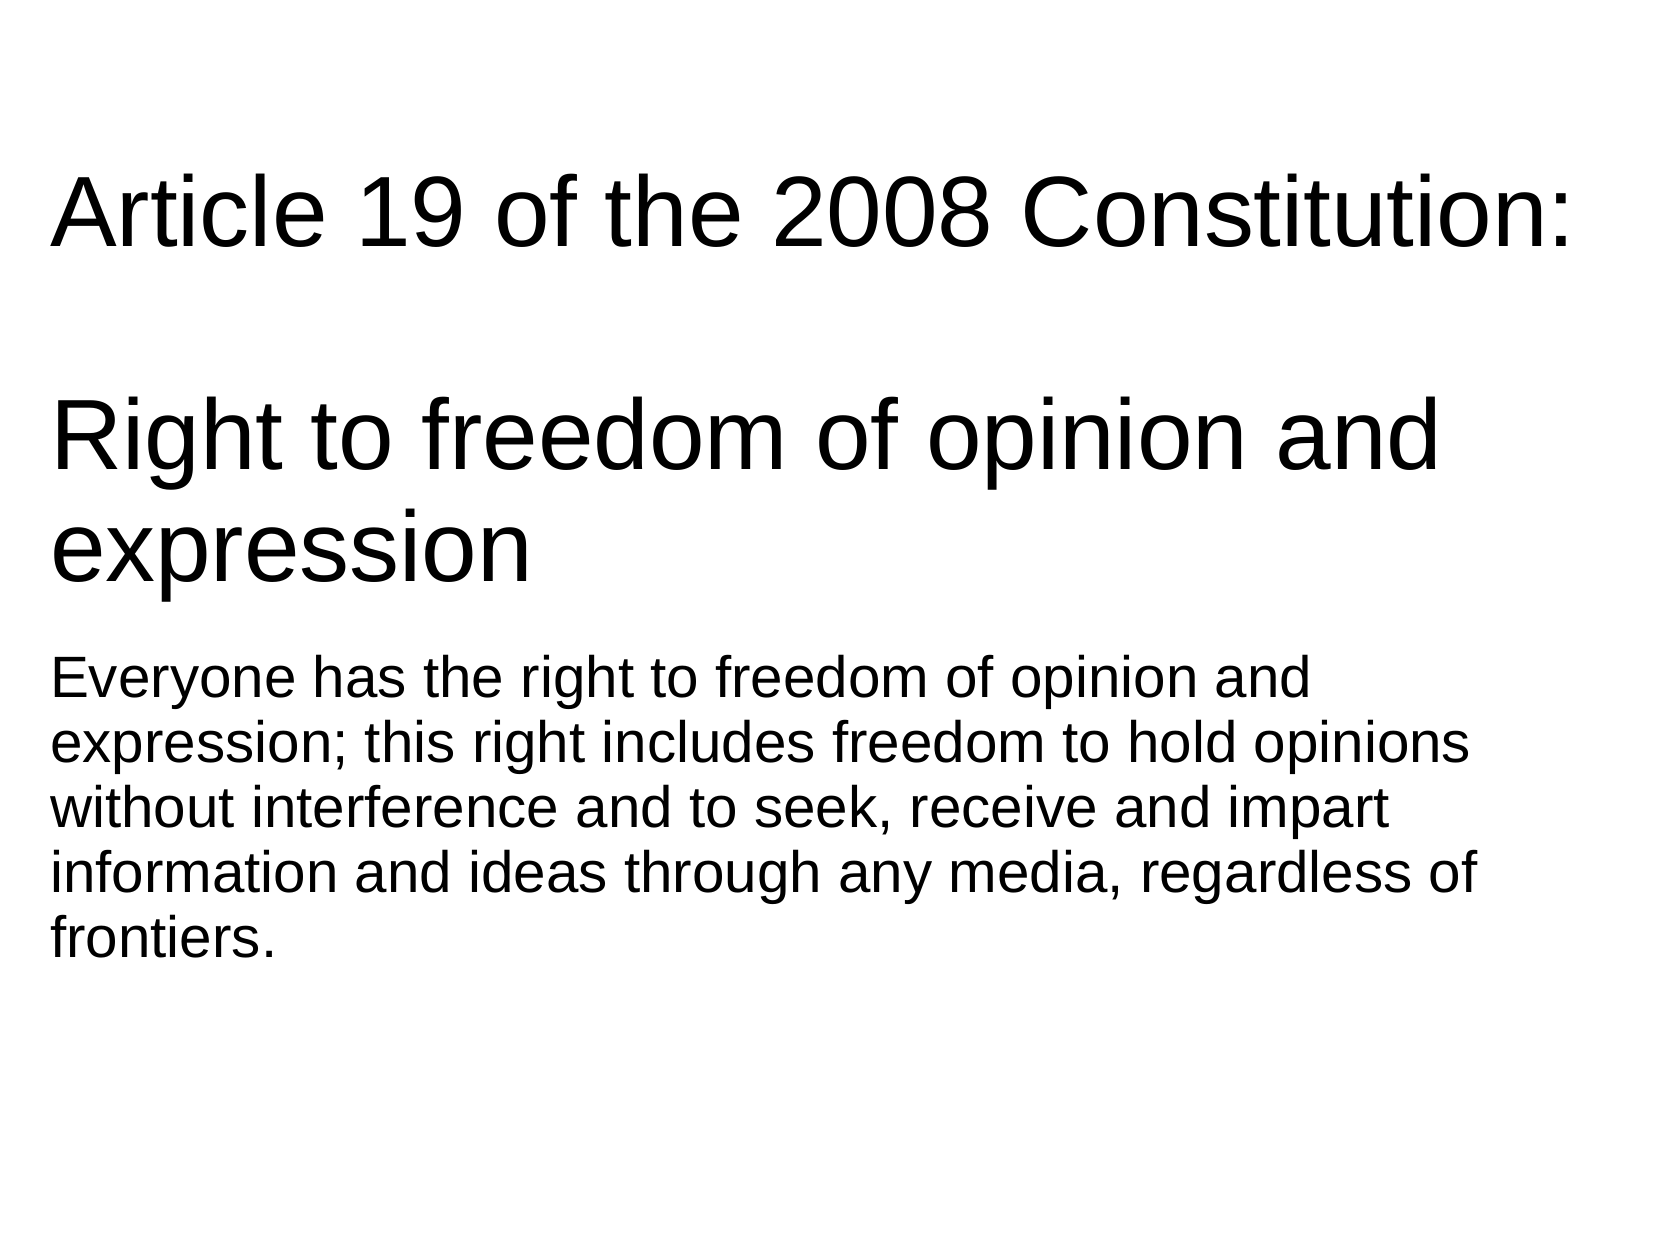

Article 19 of the 2008 Constitution:
Right to freedom of opinion and expression
Everyone has the right to freedom of opinion and expression; this right includes freedom to hold opinions without interference and to seek, receive and impart information and ideas through any media, regardless of frontiers.